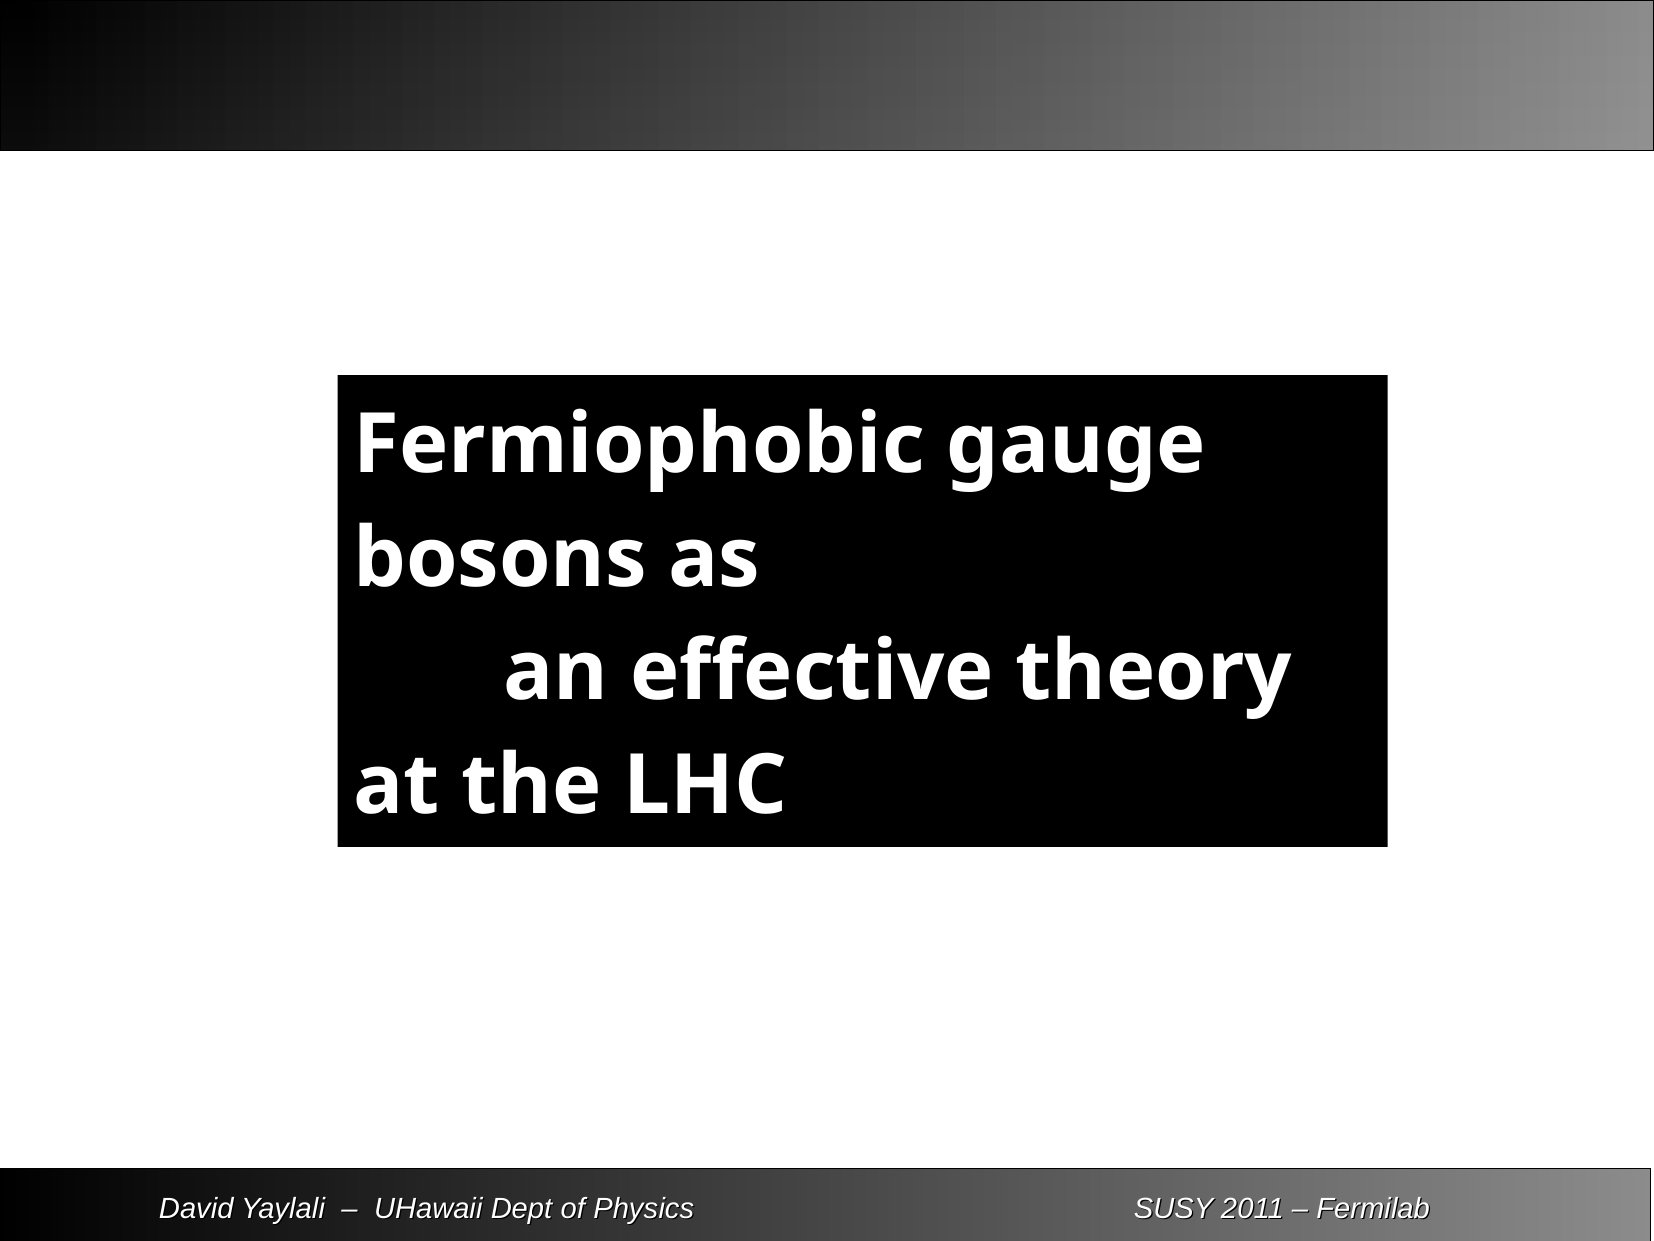

Fermiophobic gauge bosons as
		an effective theory at the LHC